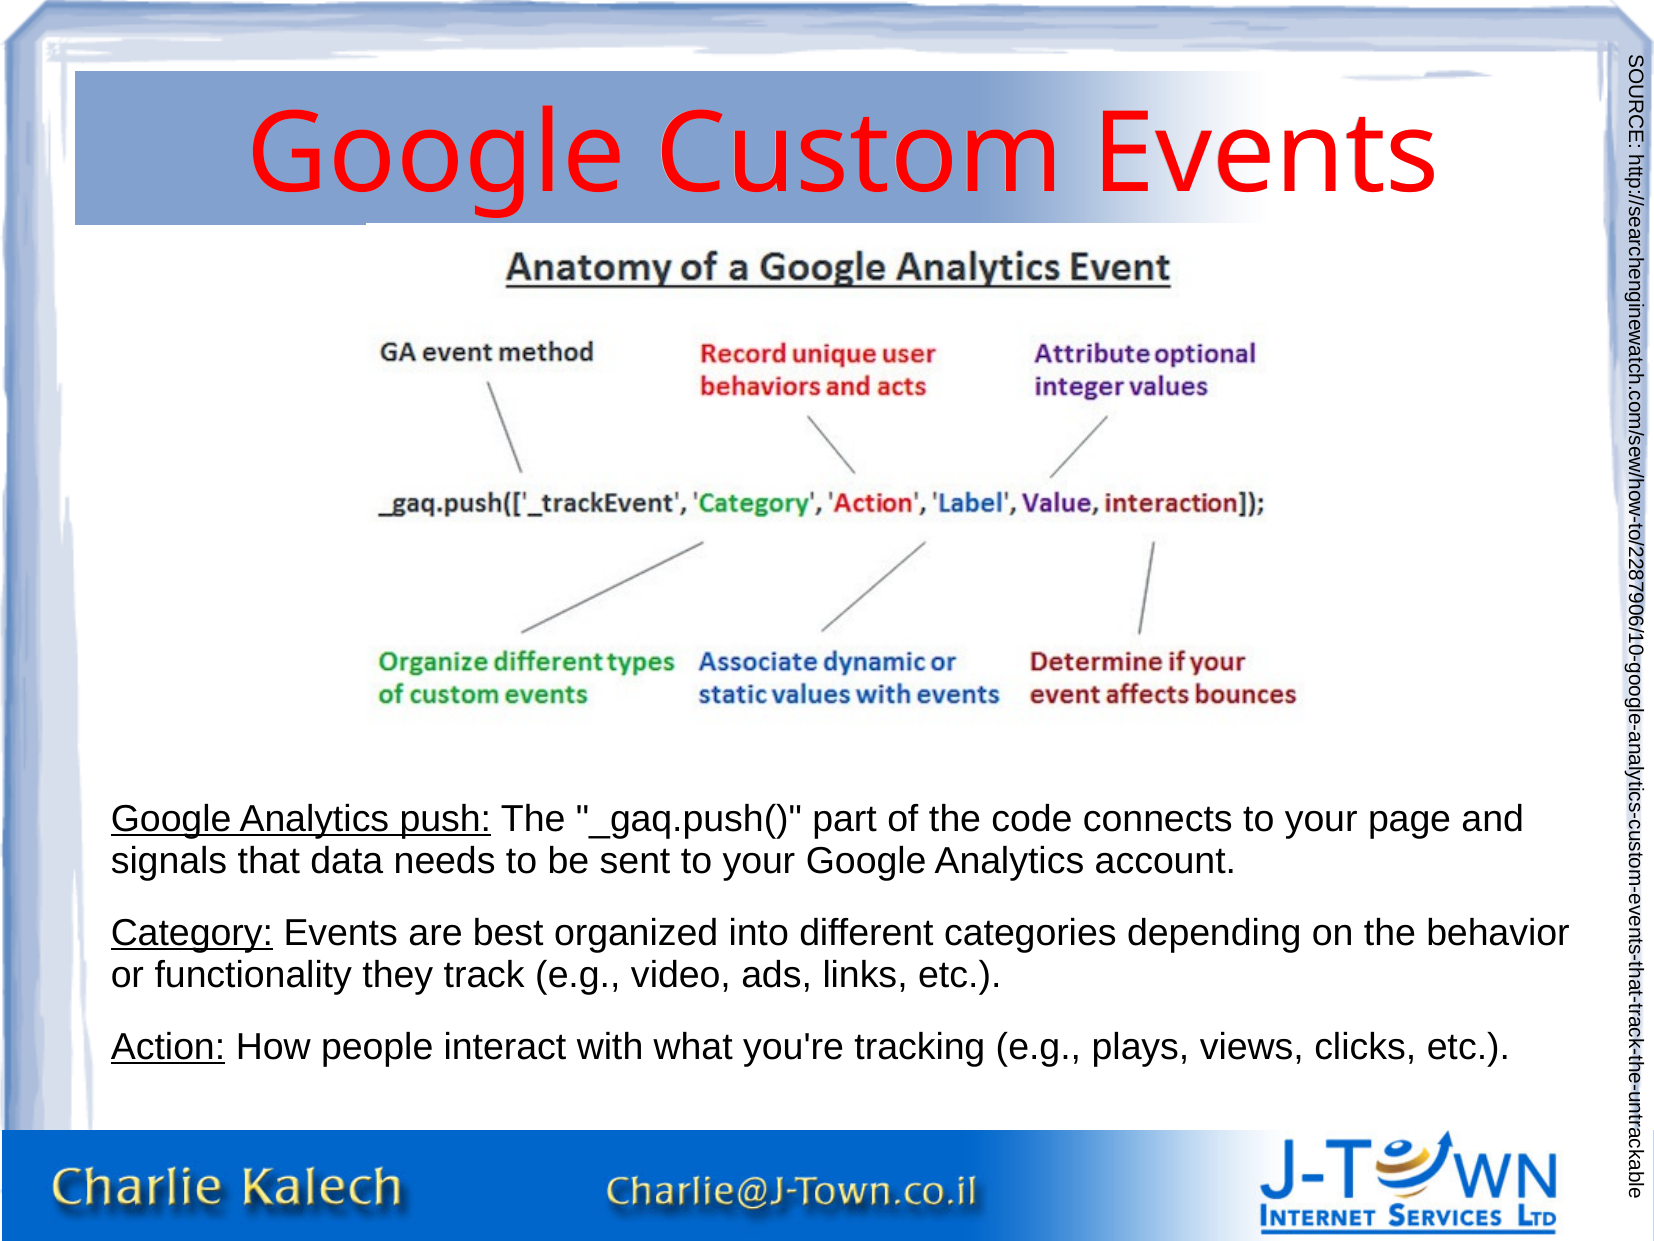

SOURCE: http://searchenginewatch.com/sew/how-to/2287906/10-google-analytics-custom-events-that-track-the-untrackable
Google Custom Events
Google Analytics push: The "_gaq.push()" part of the code connects to your page and signals that data needs to be sent to your Google Analytics account.
Category: Events are best organized into different categories depending on the behavior or functionality they track (e.g., video, ads, links, etc.).
Action: How people interact with what you're tracking (e.g., plays, views, clicks, etc.).